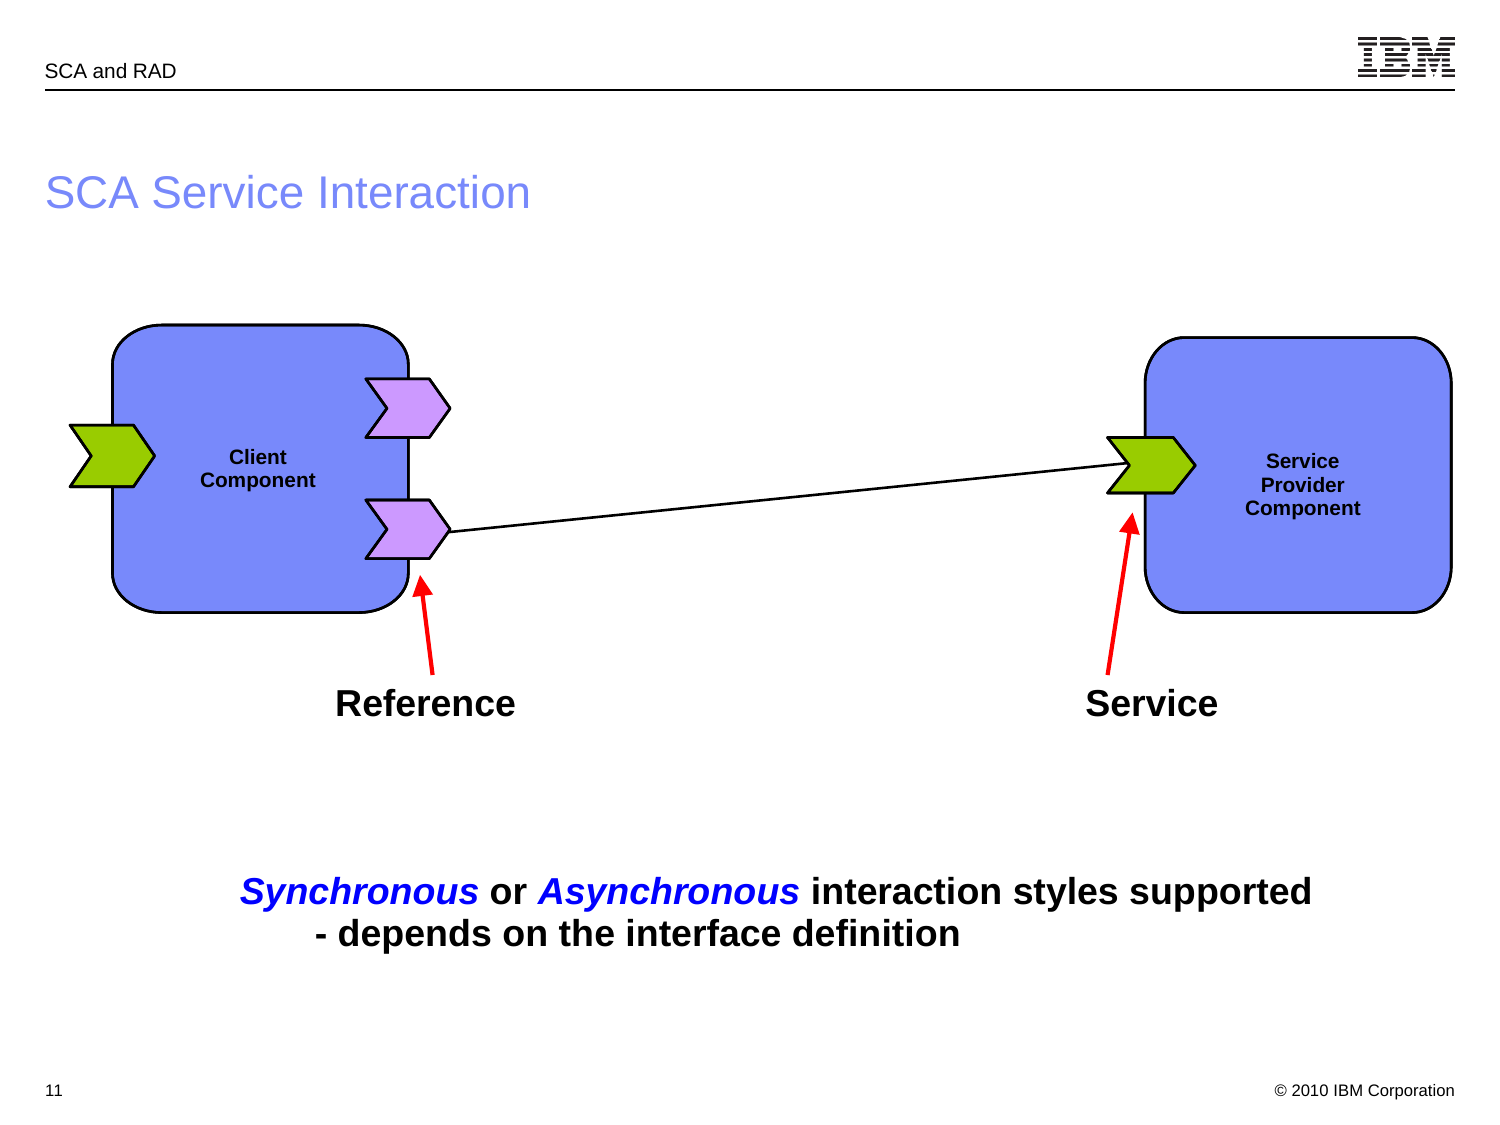

# SCA Service Interaction
AccountData
Client
Component
Service
Service
Provider
Component
Component
Reference
Service
Synchronous or Asynchronous interaction styles supported
- depends on the interface definition
11